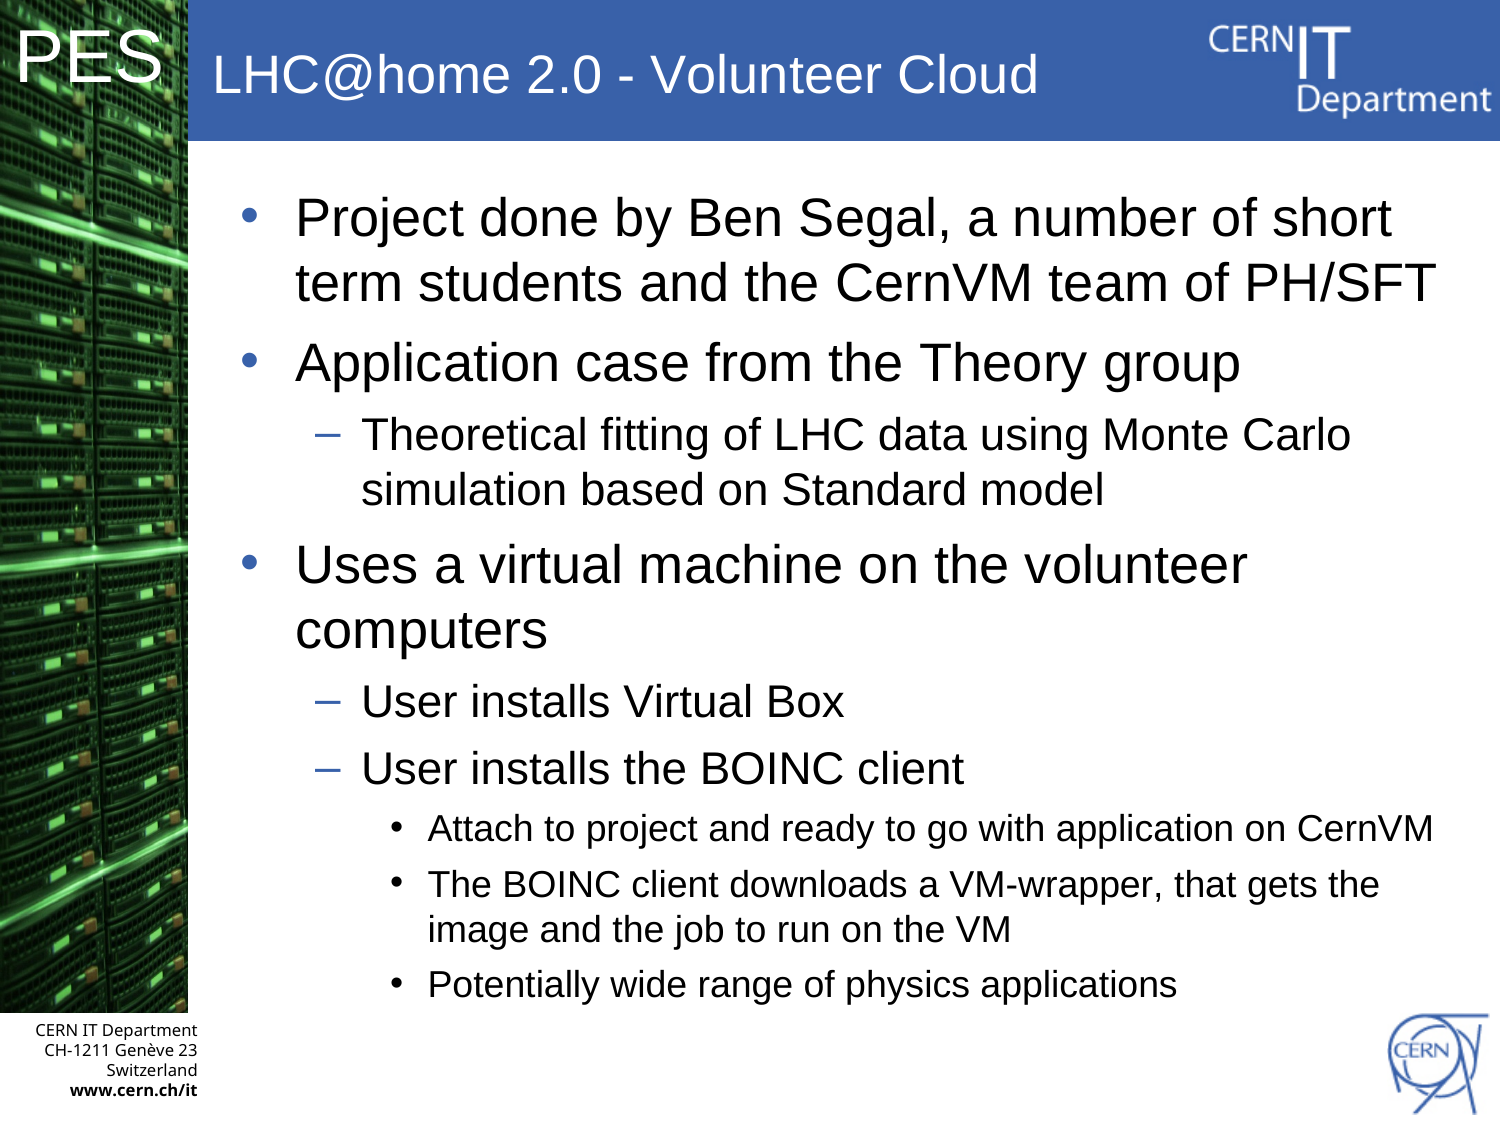

LHC@home 2.0 - Volunteer Cloud
Project done by Ben Segal, a number of short term students and the CernVM team of PH/SFT
Application case from the Theory group
Theoretical fitting of LHC data using Monte Carlo simulation based on Standard model
Uses a virtual machine on the volunteer computers
User installs Virtual Box
User installs the BOINC client
Attach to project and ready to go with application on CernVM
The BOINC client downloads a VM-wrapper, that gets the image and the job to run on the VM
Potentially wide range of physics applications